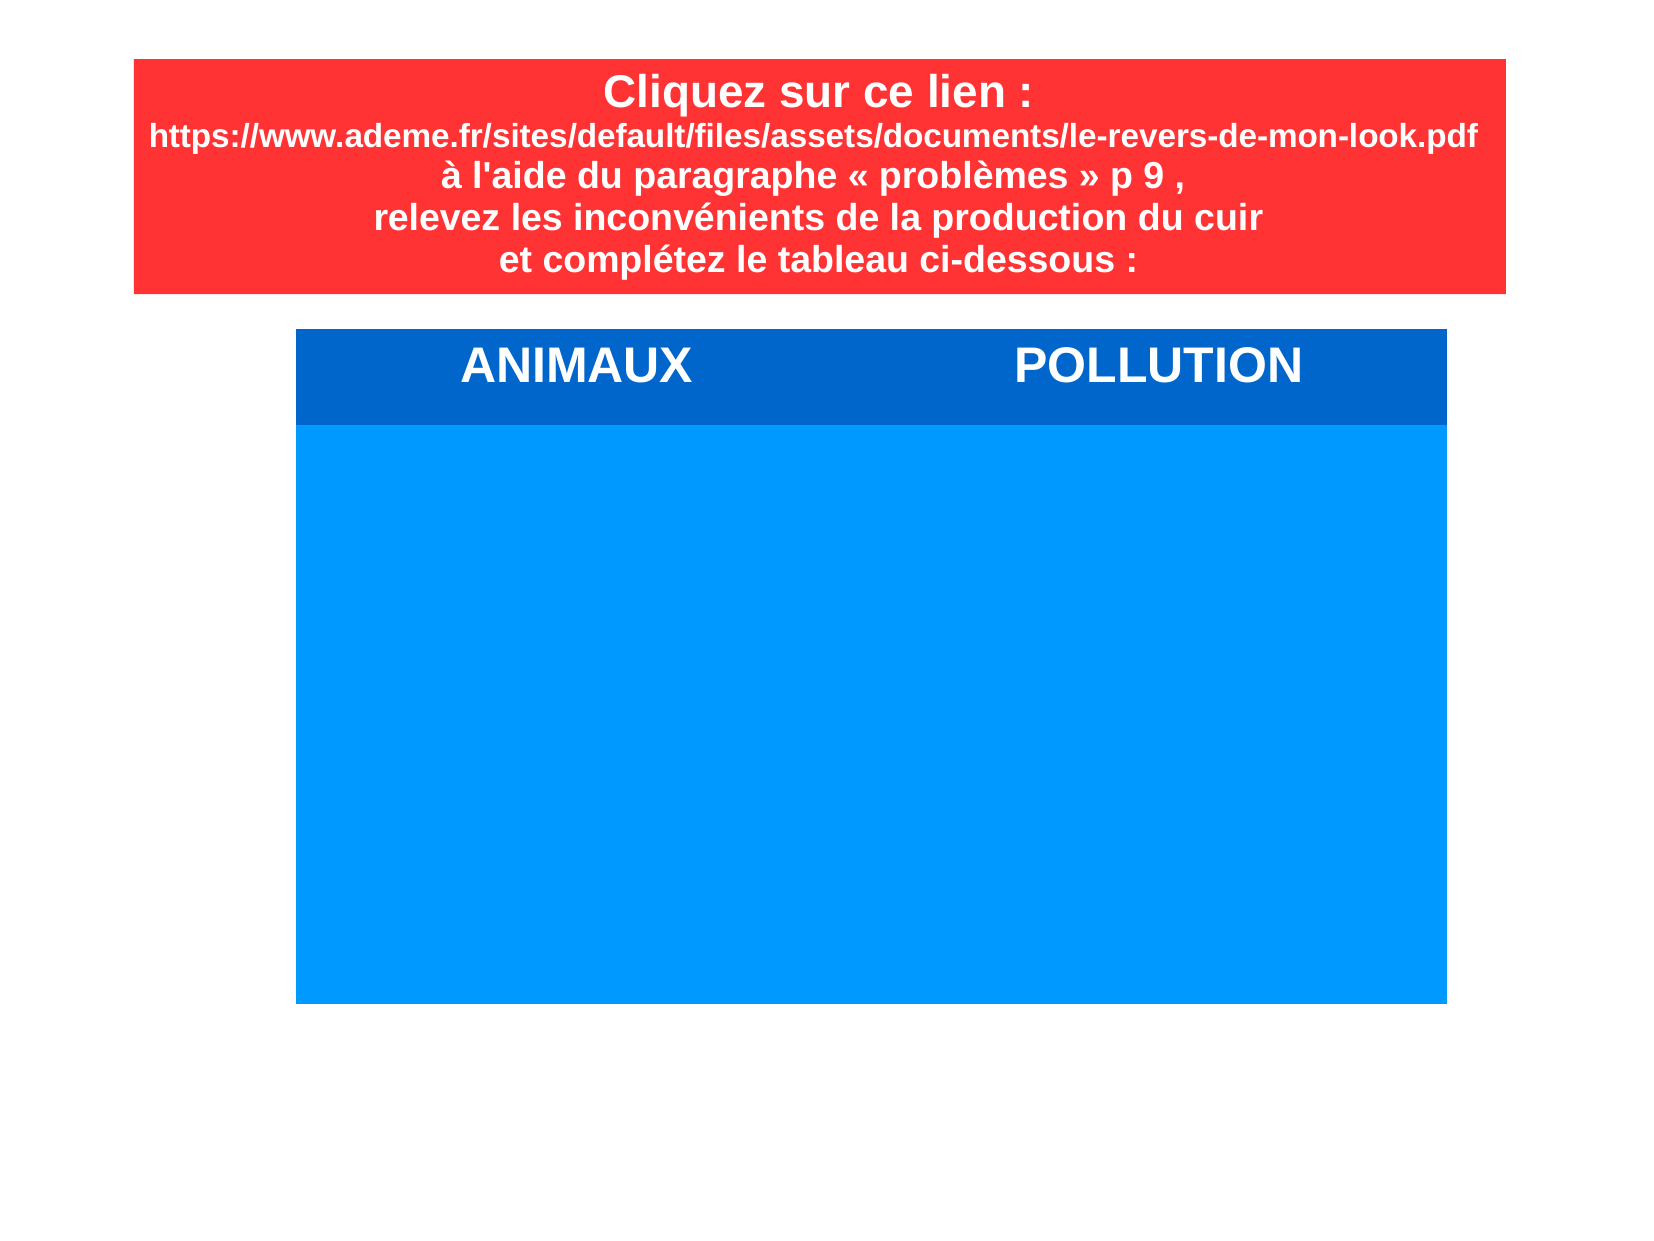

Cliquez sur ce lien :
https://www.ademe.fr/sites/default/files/assets/documents/le-revers-de-mon-look.pdf
à l'aide du paragraphe « problèmes » p 9 ,
relevez les inconvénients de la production du cuir
 et complétez le tableau ci-dessous :
| ANIMAUX | POLLUTION |
| --- | --- |
| | |